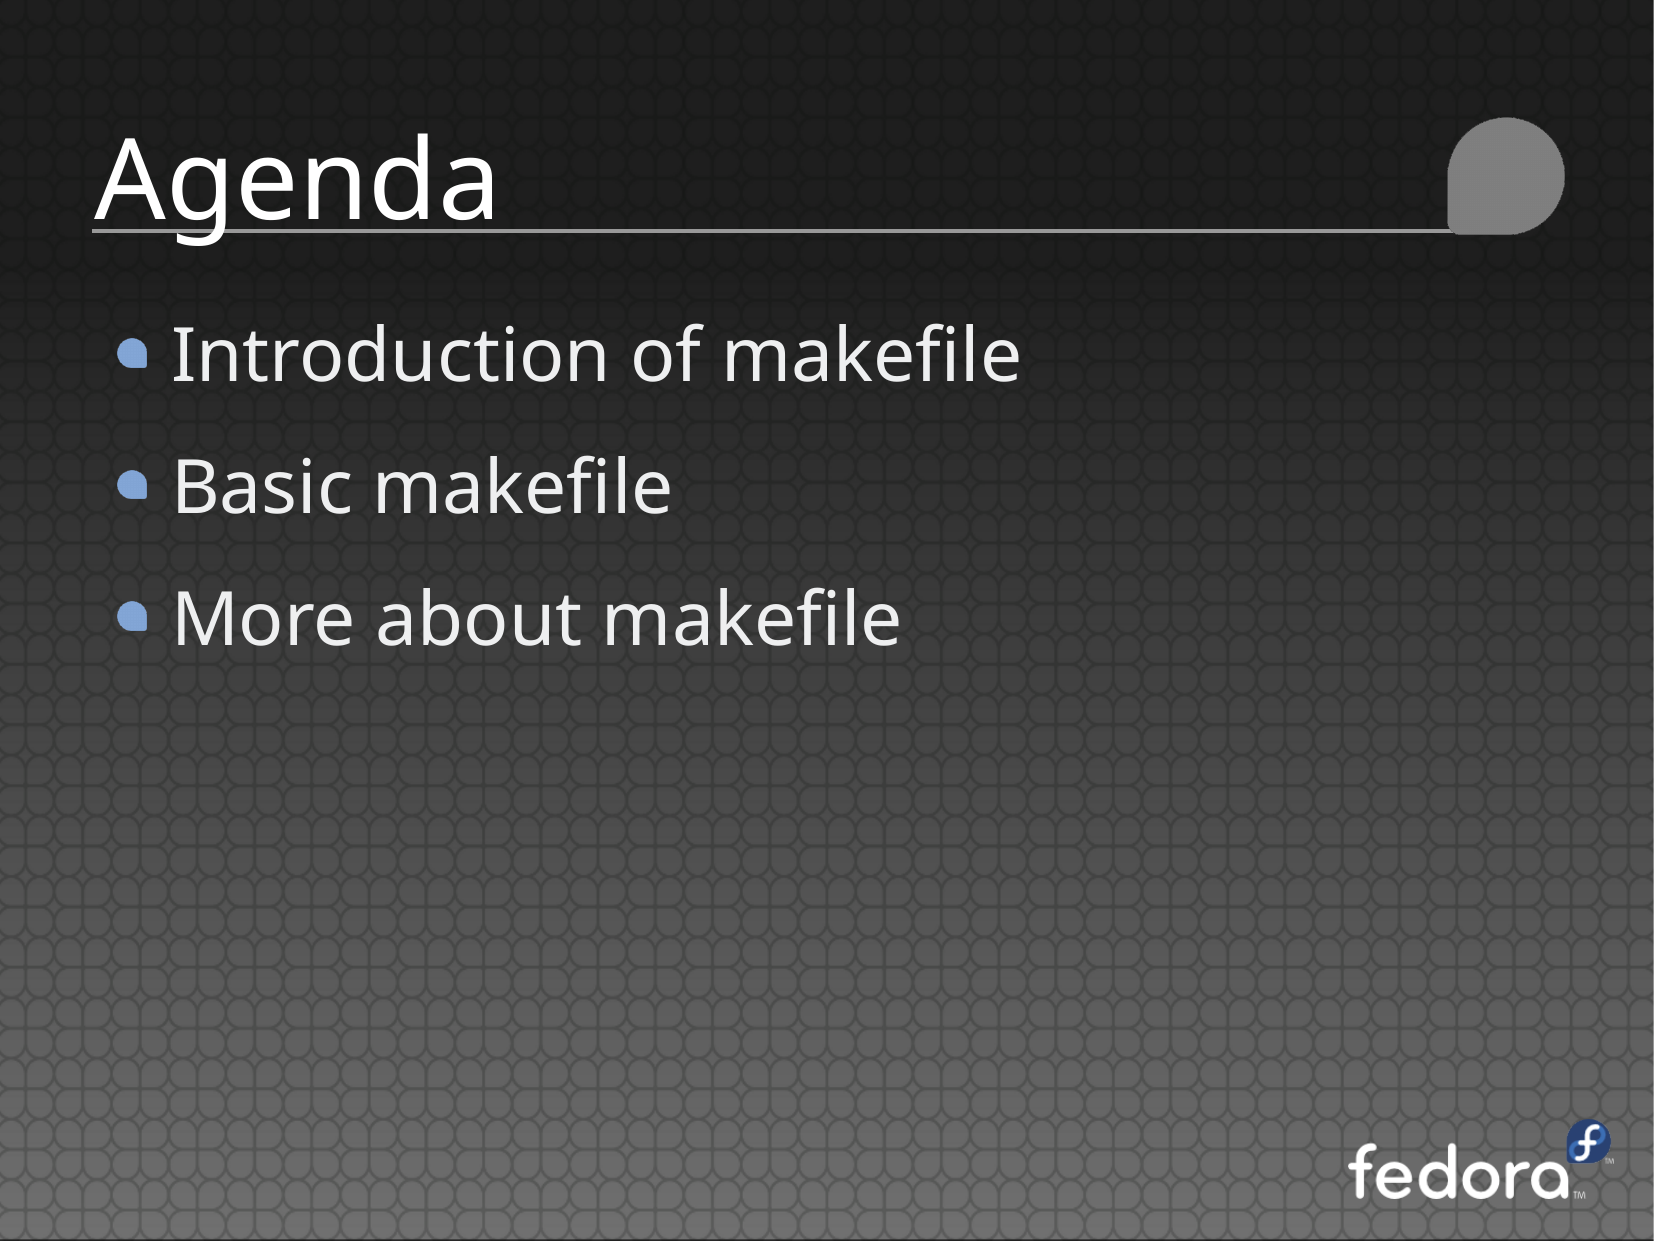

# Agenda
Introduction of makefile
Basic makefile
More about makefile